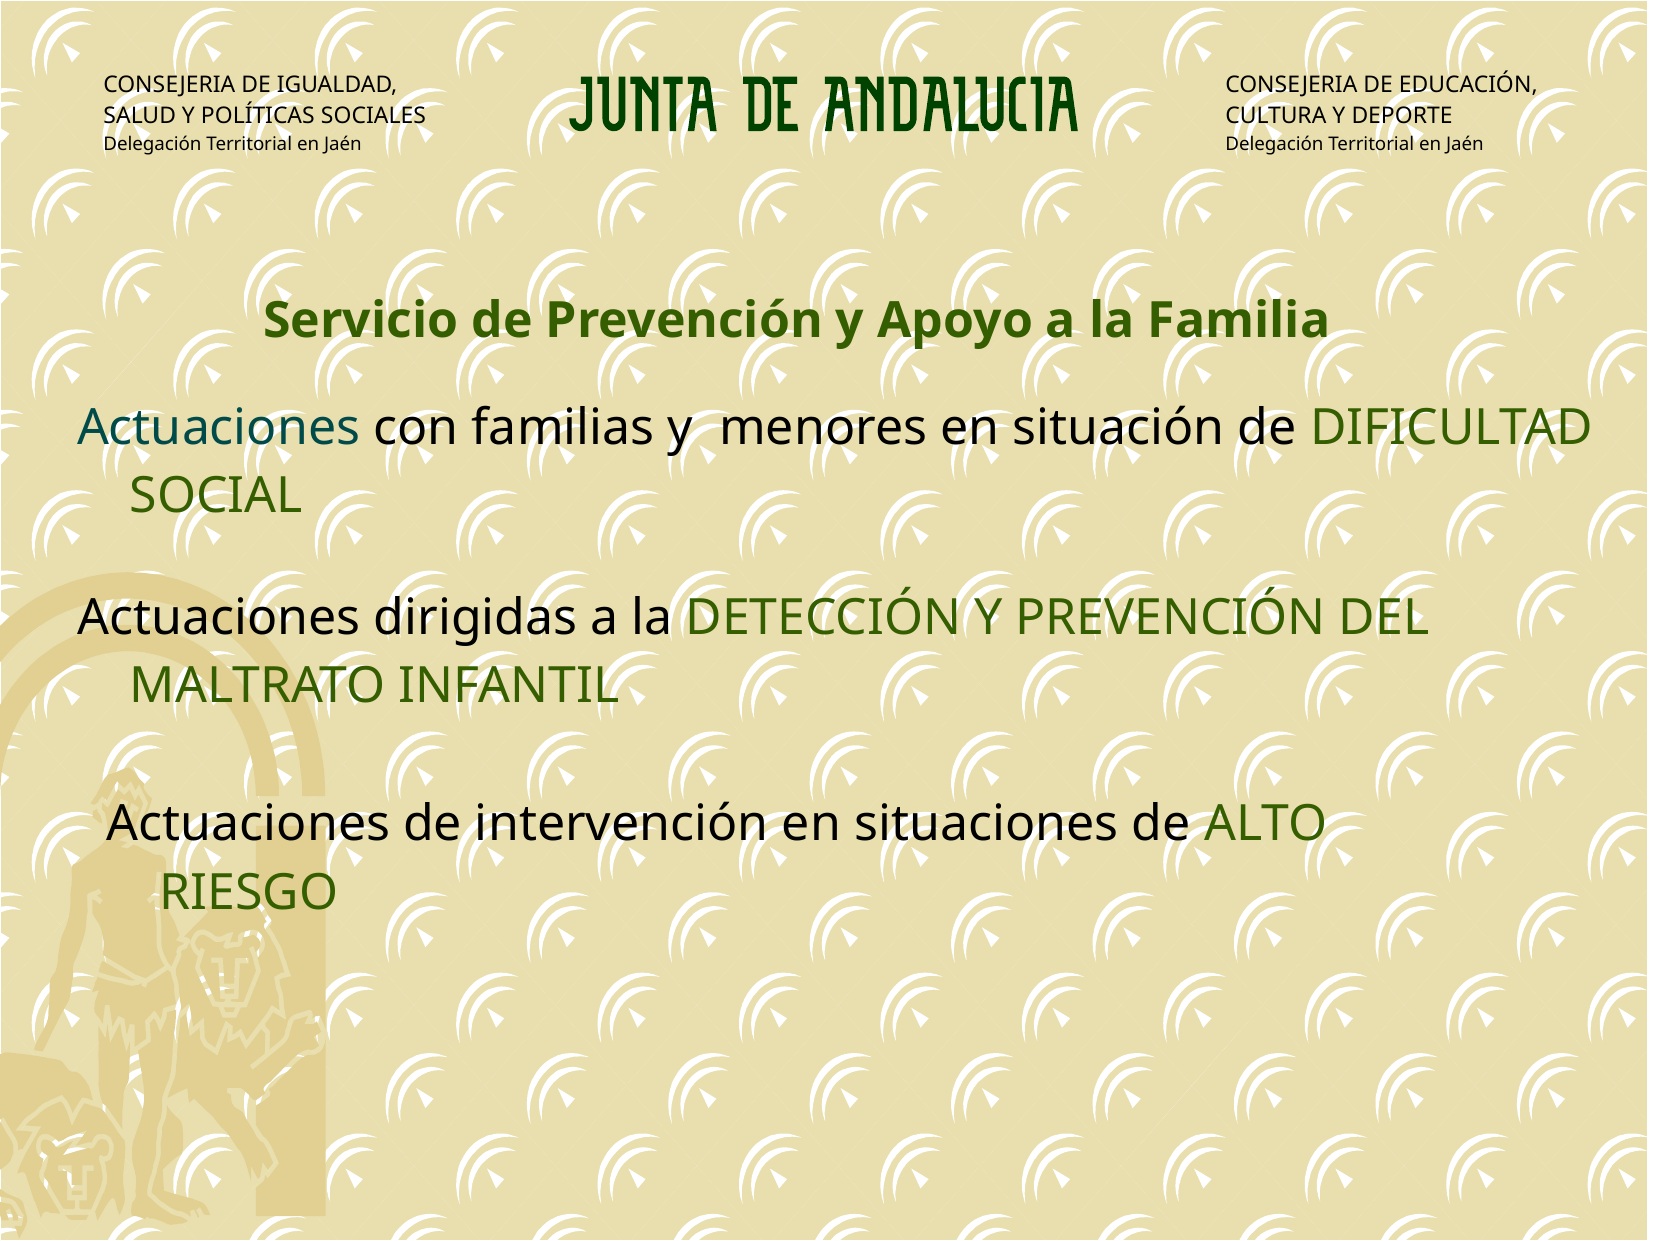

CONSEJERIA DE IGUALDAD,
SALUD Y POLÍTICAS SOCIALES
Delegación Territorial en Jaén
CONSEJERIA DE EDUCACIÓN,
CULTURA Y DEPORTE
Delegación Territorial en Jaén
Servicio de Prevención y Apoyo a la Familia
Actuaciones con familias y menores en situación de DIFICULTAD SOCIAL
Actuaciones dirigidas a la DETECCIÓN Y PREVENCIÓN DEL MALTRATO INFANTIL
Actuaciones de intervención en situaciones de ALTO RIESGO